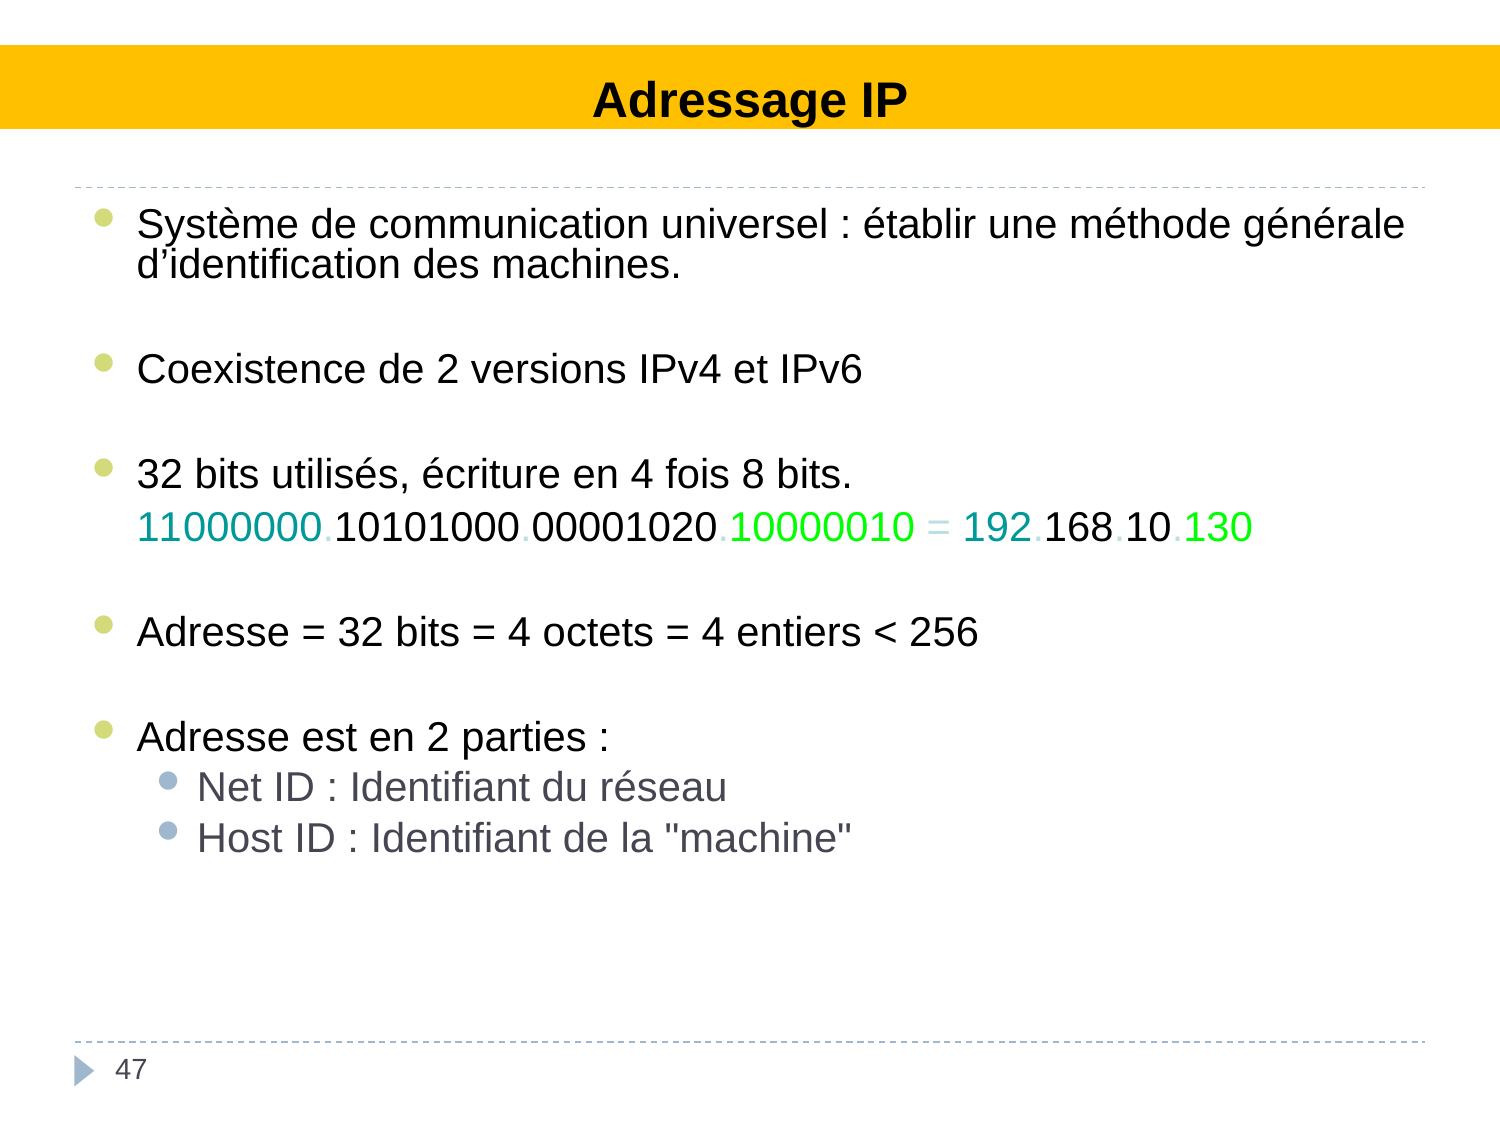

Adressage IP
# Système de communication universel : établir une méthode générale d’identification des machines.
Coexistence de 2 versions IPv4 et IPv6
32 bits utilisés, écriture en 4 fois 8 bits.
	11000000.10101000.00001020.10000010 = 192.168.10.130
Adresse = 32 bits = 4 octets = 4 entiers < 256
Adresse est en 2 parties :
Net ID : Identifiant du réseau
Host ID : Identifiant de la "machine"